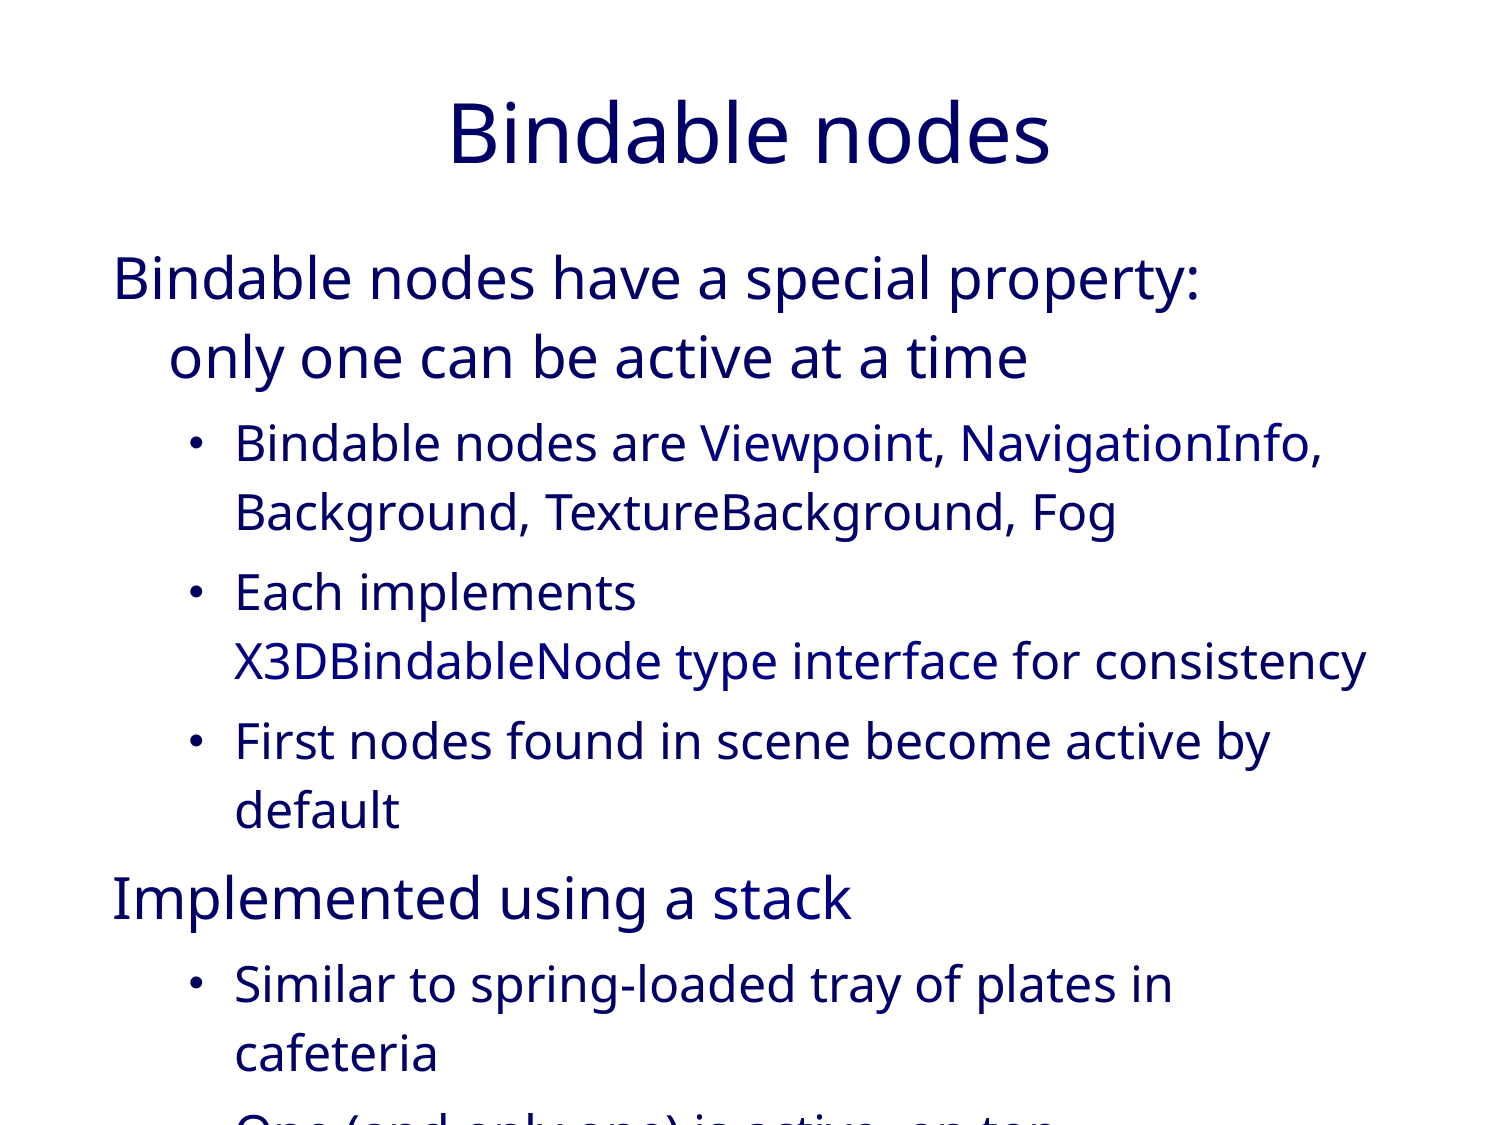

# Bindable nodes
Bindable nodes have a special property: only one can be active at a time
Bindable nodes are Viewpoint, NavigationInfo, Background, TextureBackground, Fog
Each implements X3DBindableNode type interface for consistency
First nodes found in scene become active by default
Implemented using a stack
Similar to spring-loaded tray of plates in cafeteria
One (and only one) is active, on top
One can be pulled off top, sent off to the side
One can be pulled to top, pushing down others